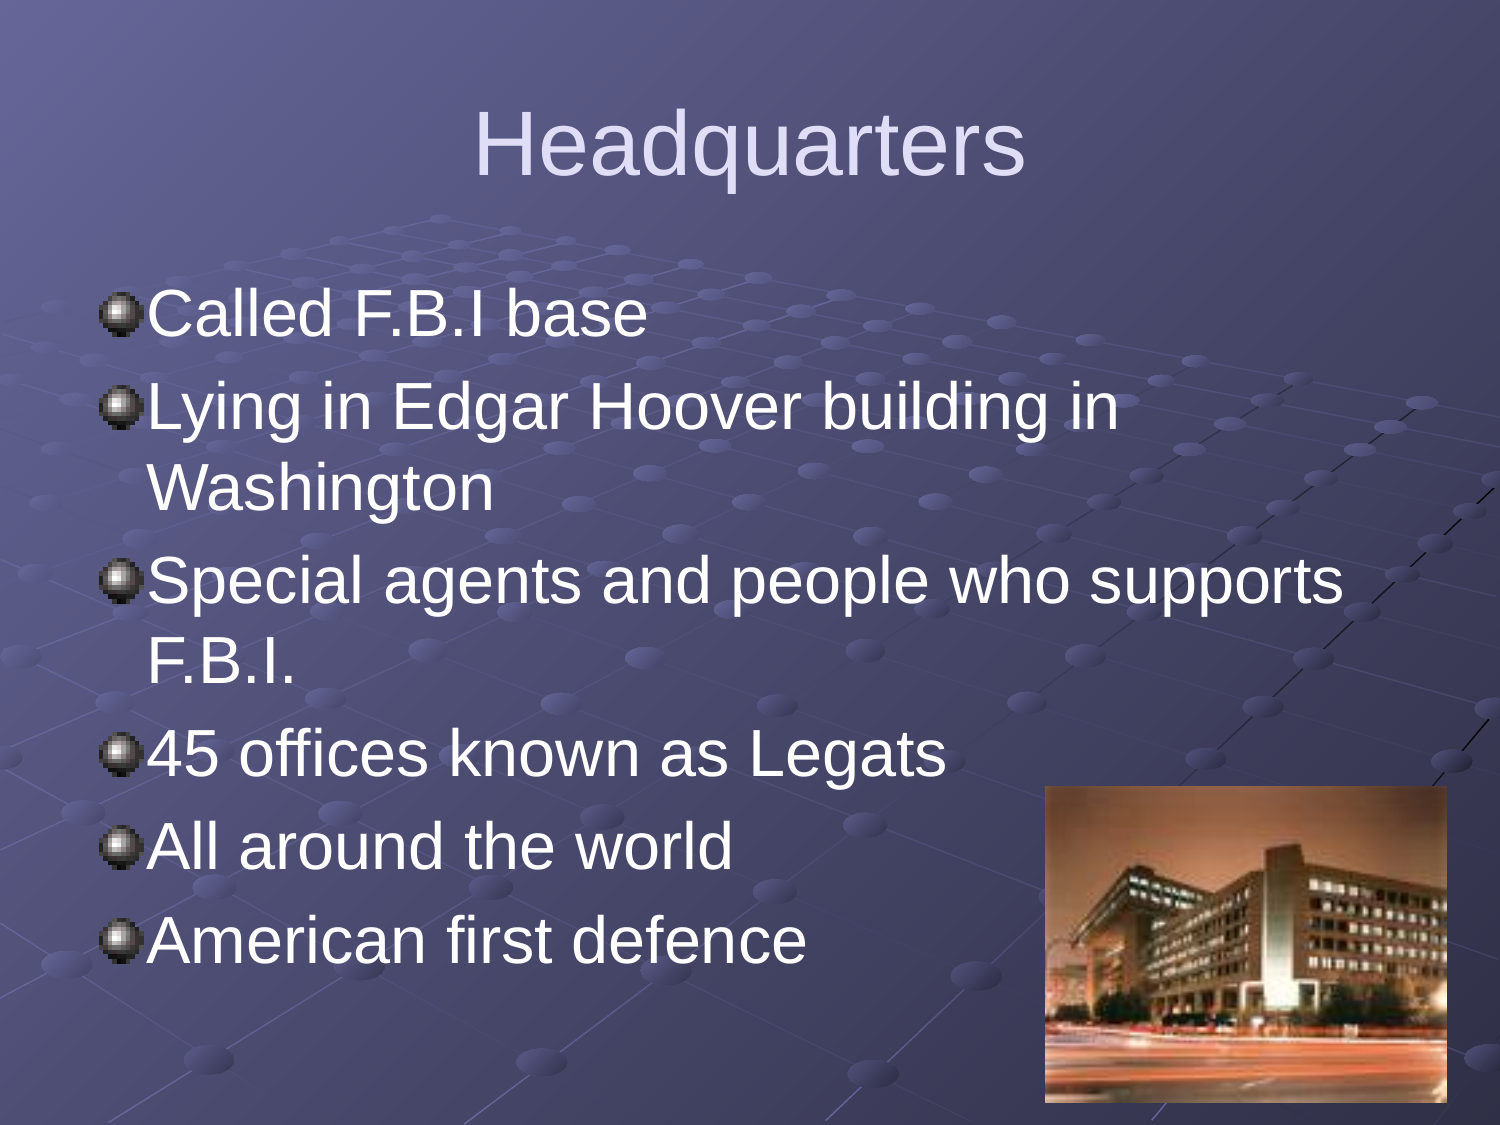

# Headquarters
Called F.B.I base
Lying in Edgar Hoover building in Washington
Special agents and people who supports F.B.I.
45 offices known as Legats
All around the world
American first defence